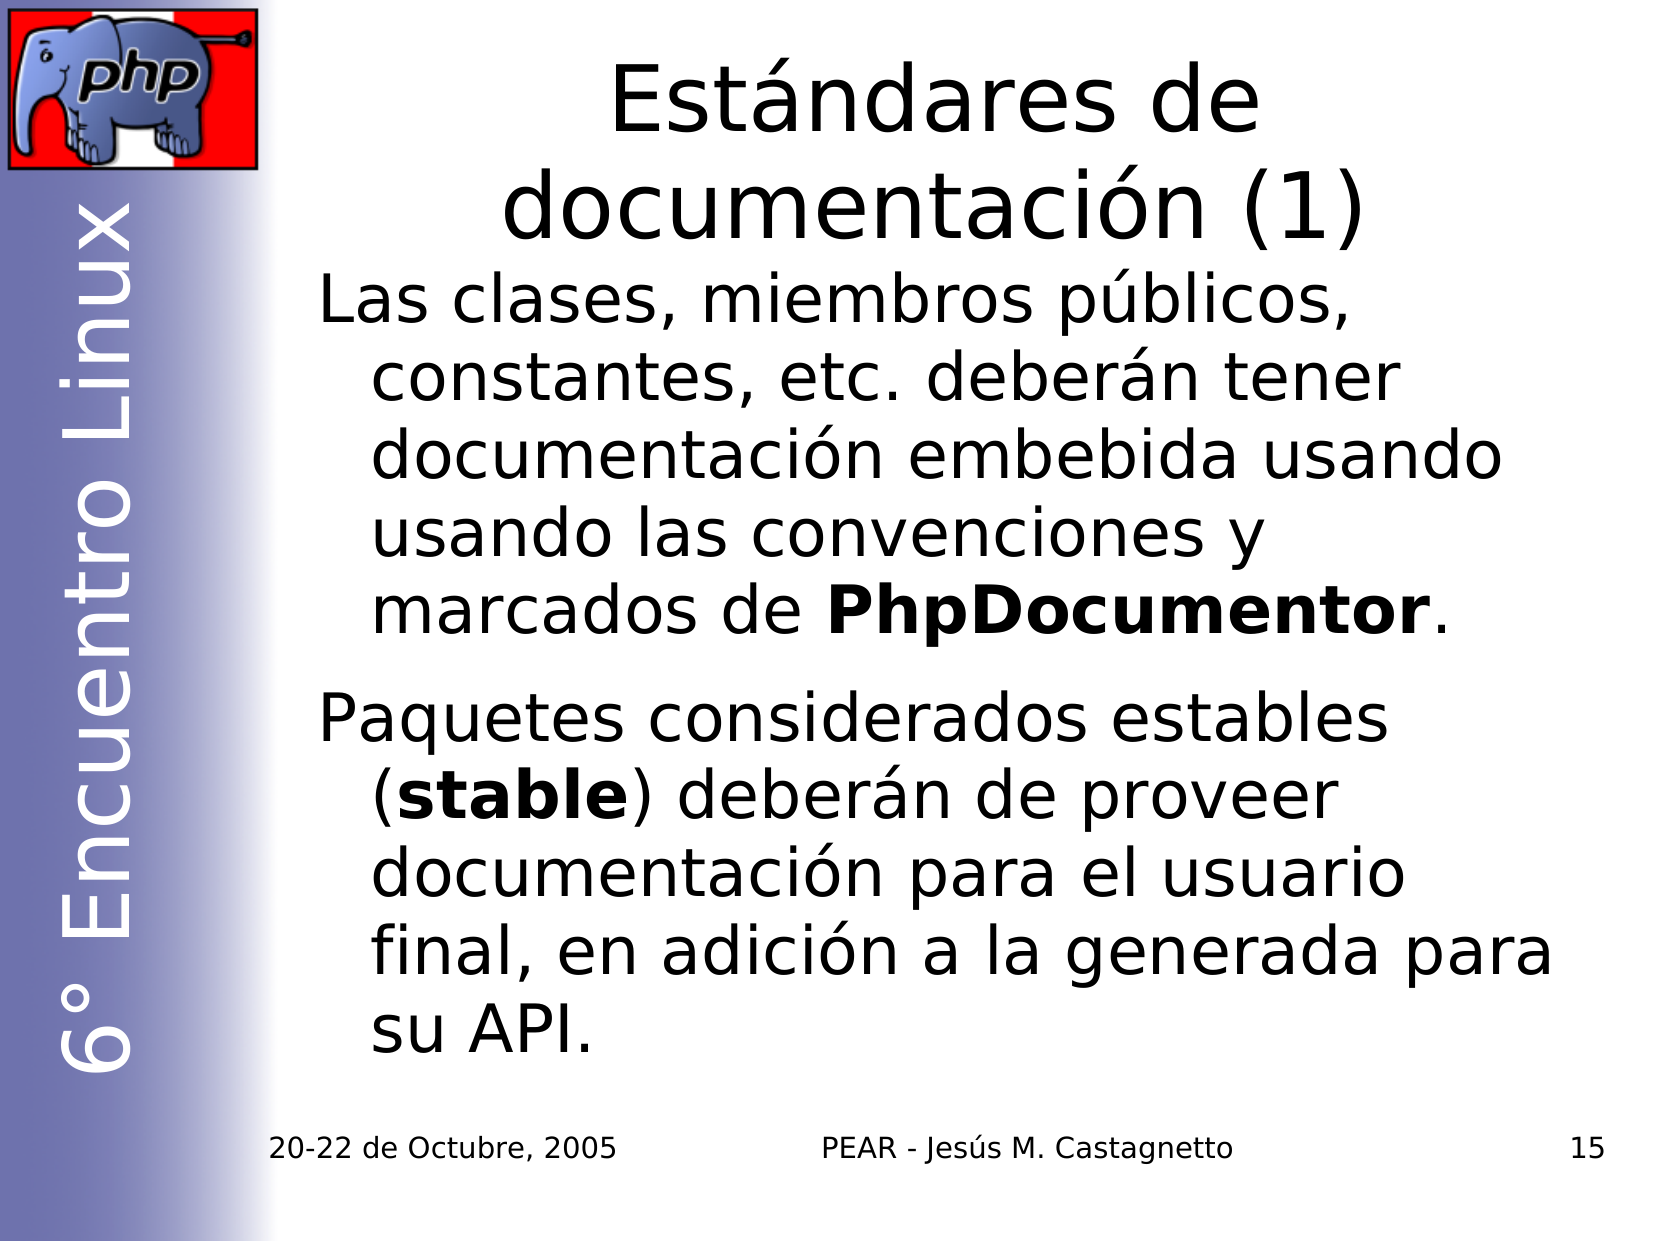

# Estándares de documentación (1)
Las clases, miembros públicos, constantes, etc. deberán tener documentación embebida usando usando las convenciones y marcados de PhpDocumentor.
Paquetes considerados estables (stable) deberán de proveer documentación para el usuario final, en adición a la generada para su API.
20-22 de Octubre, 2005
PEAR - Jesús M. Castagnetto
15